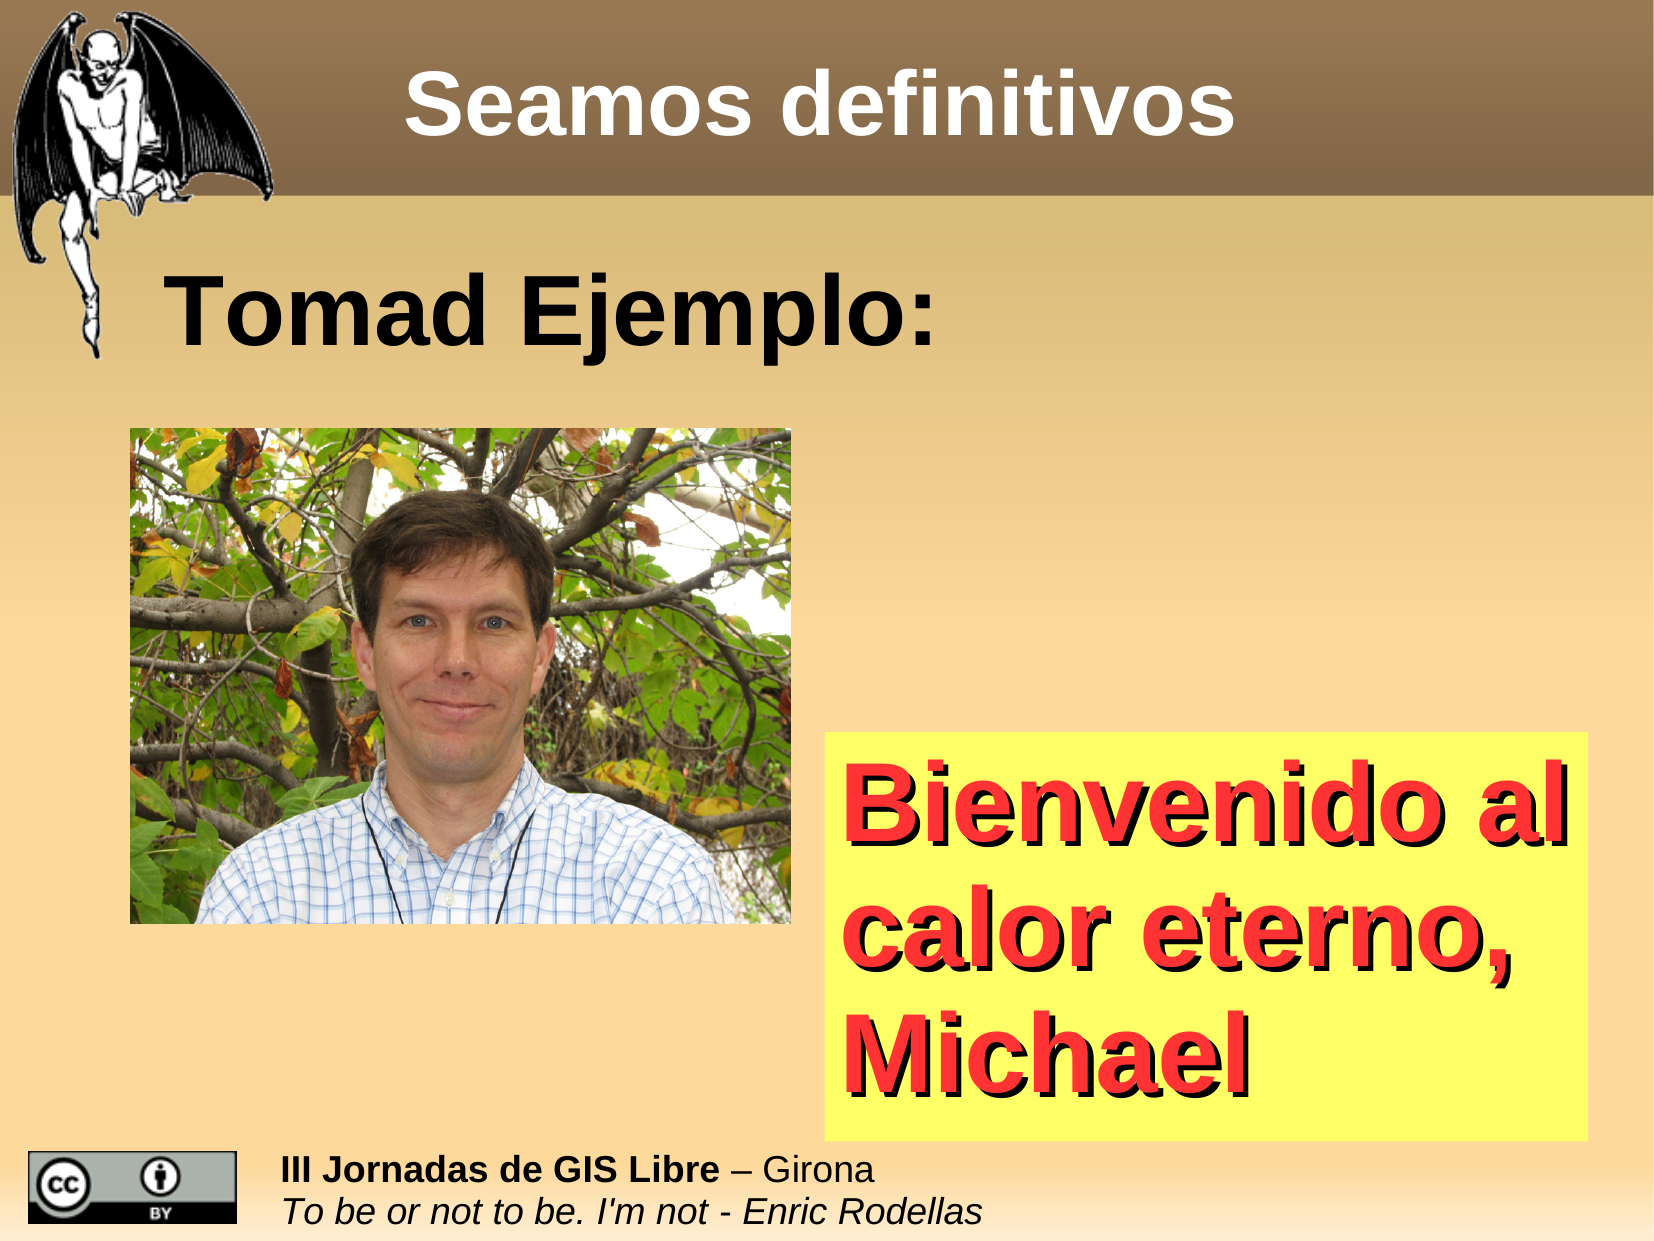

# Seamos definitivos
Tomad Ejemplo:
Bienvenido al calor eterno, Michael
III Jornadas de GIS Libre – Girona
To be or not to be. I'm not - Enric Rodellas